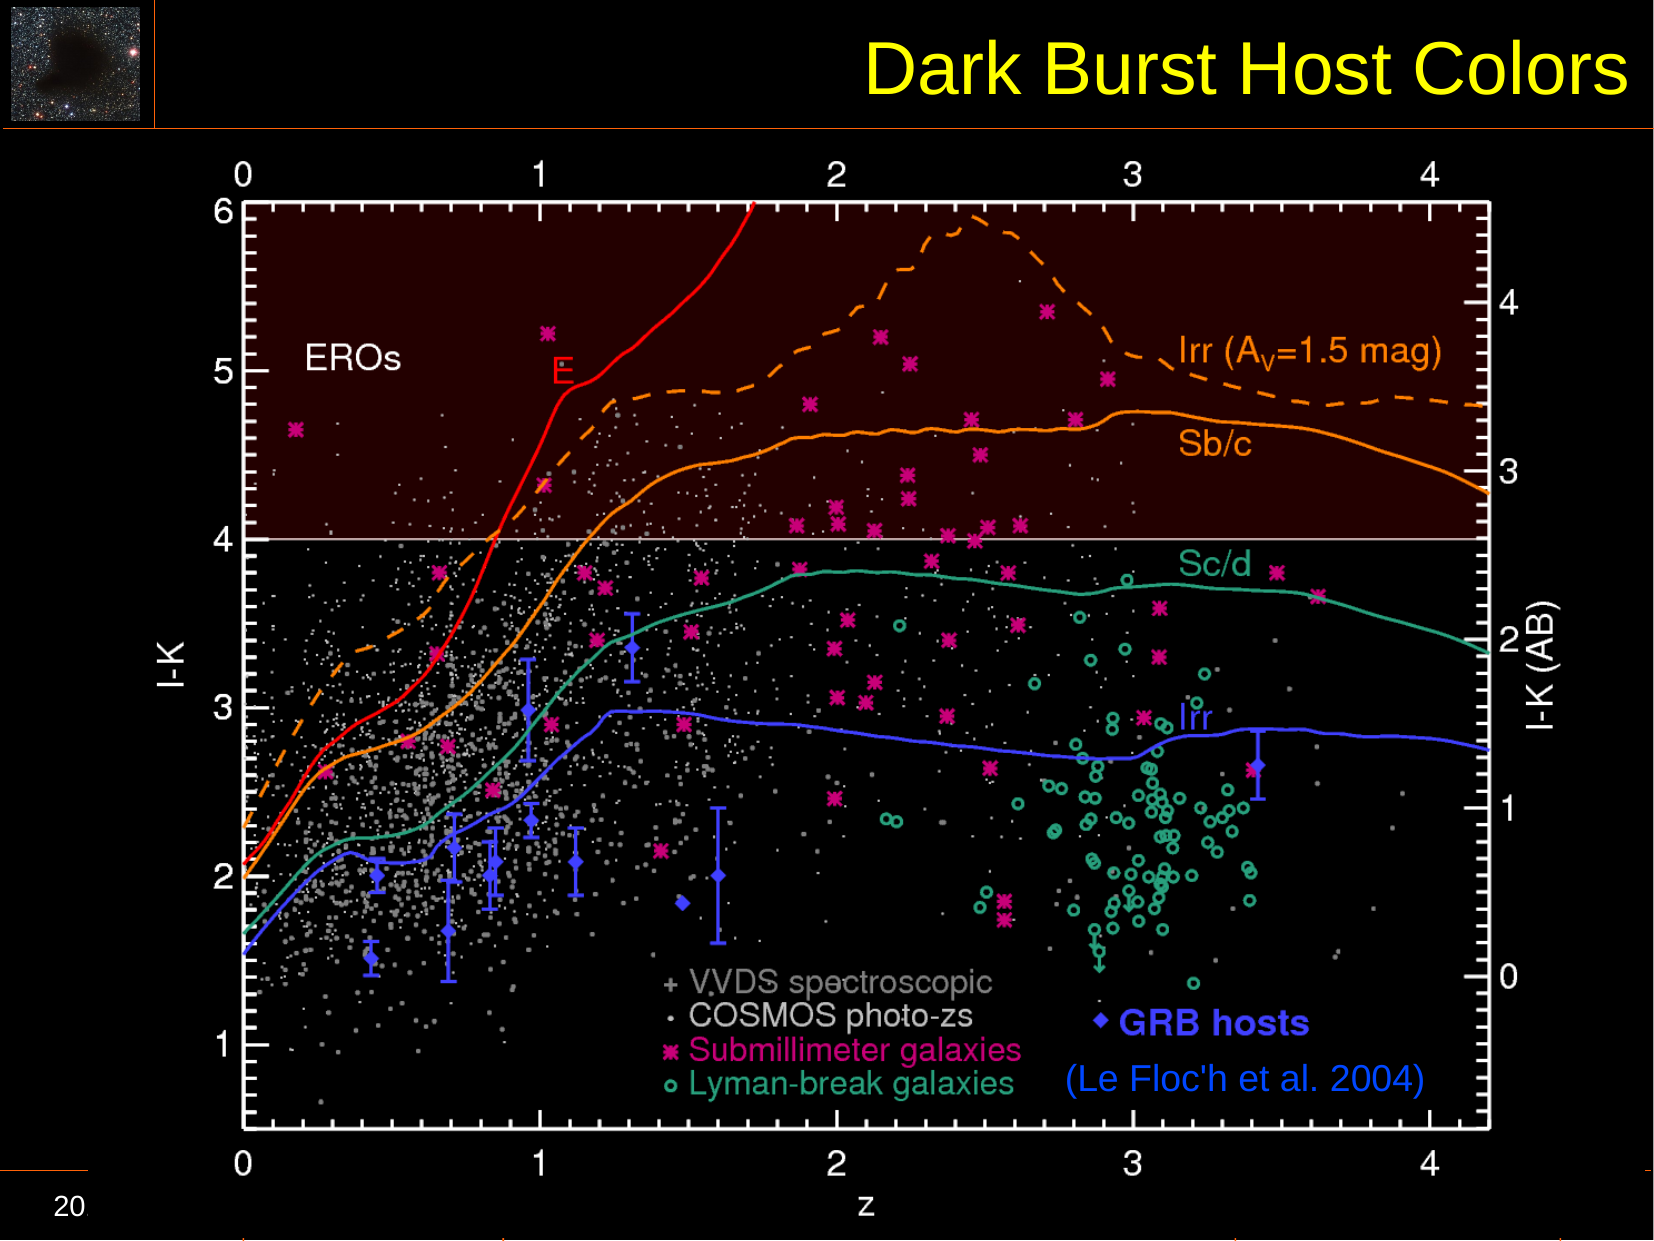

# Dark Burst Host Colors
(Le Floc'h et al. 2004)
2011-11-30